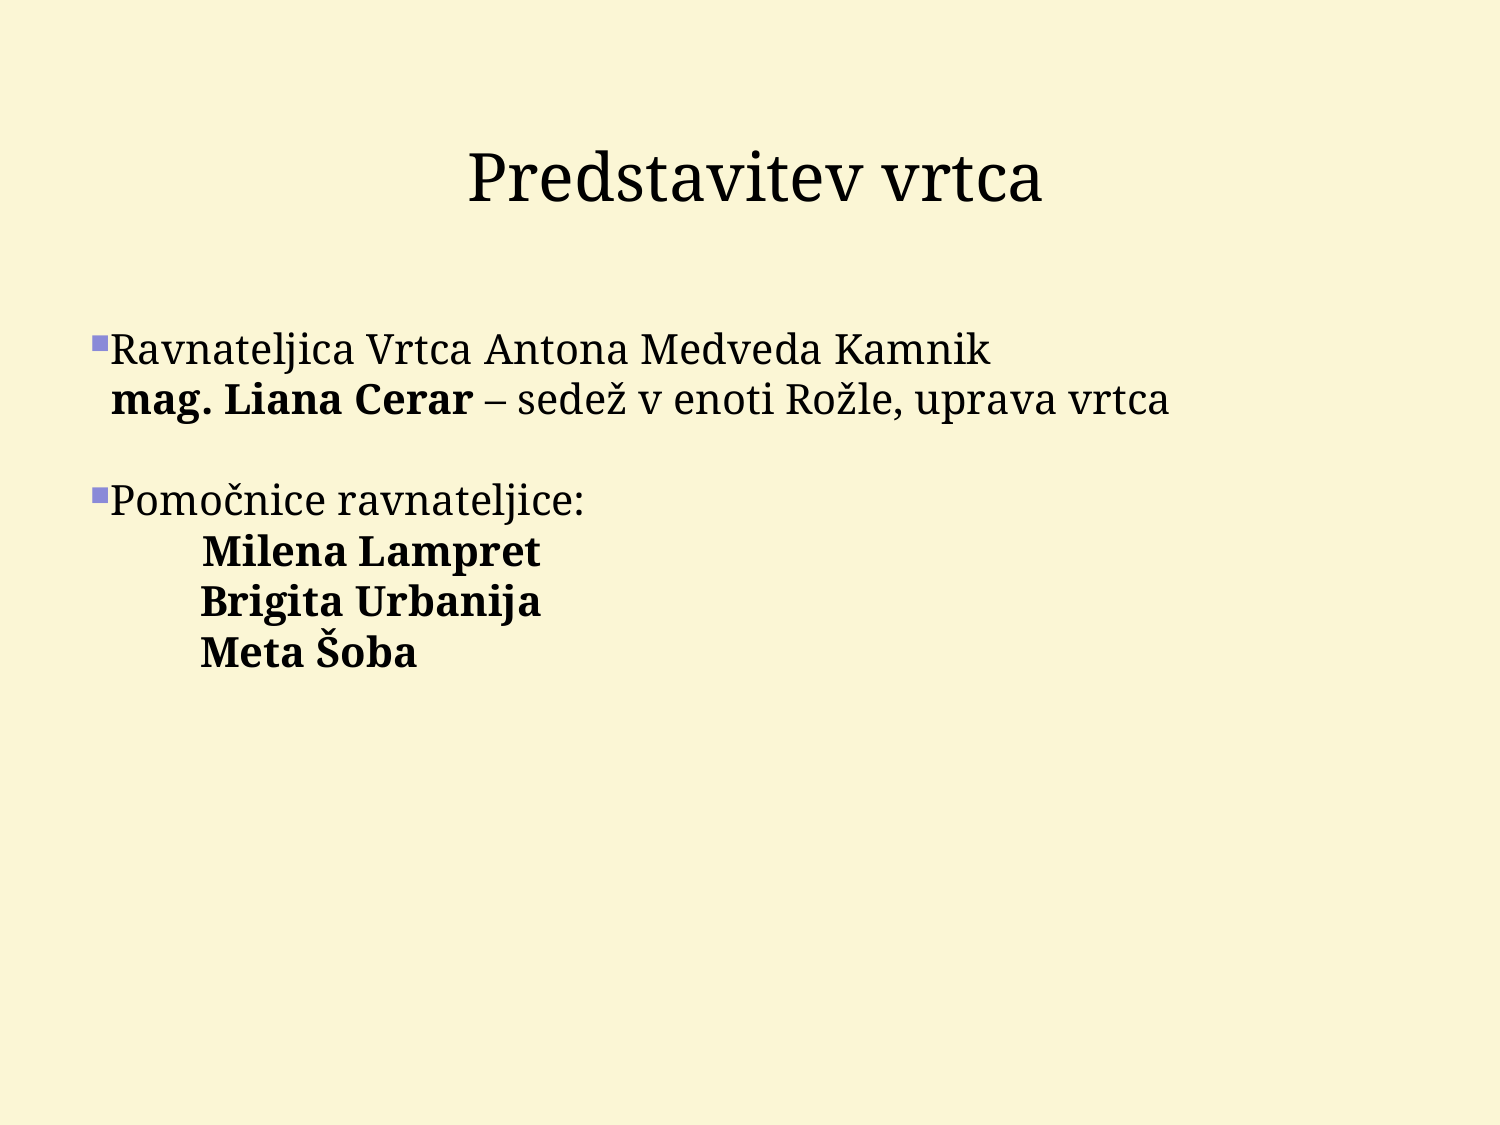

# Predstavitev vrtca
Ravnateljica Vrtca Antona Medveda Kamnik
 mag. Liana Cerar – sedež v enoti Rožle, uprava vrtca
Pomočnice ravnateljice:
	Milena Lampret
 Brigita Urbanija
 Meta Šoba